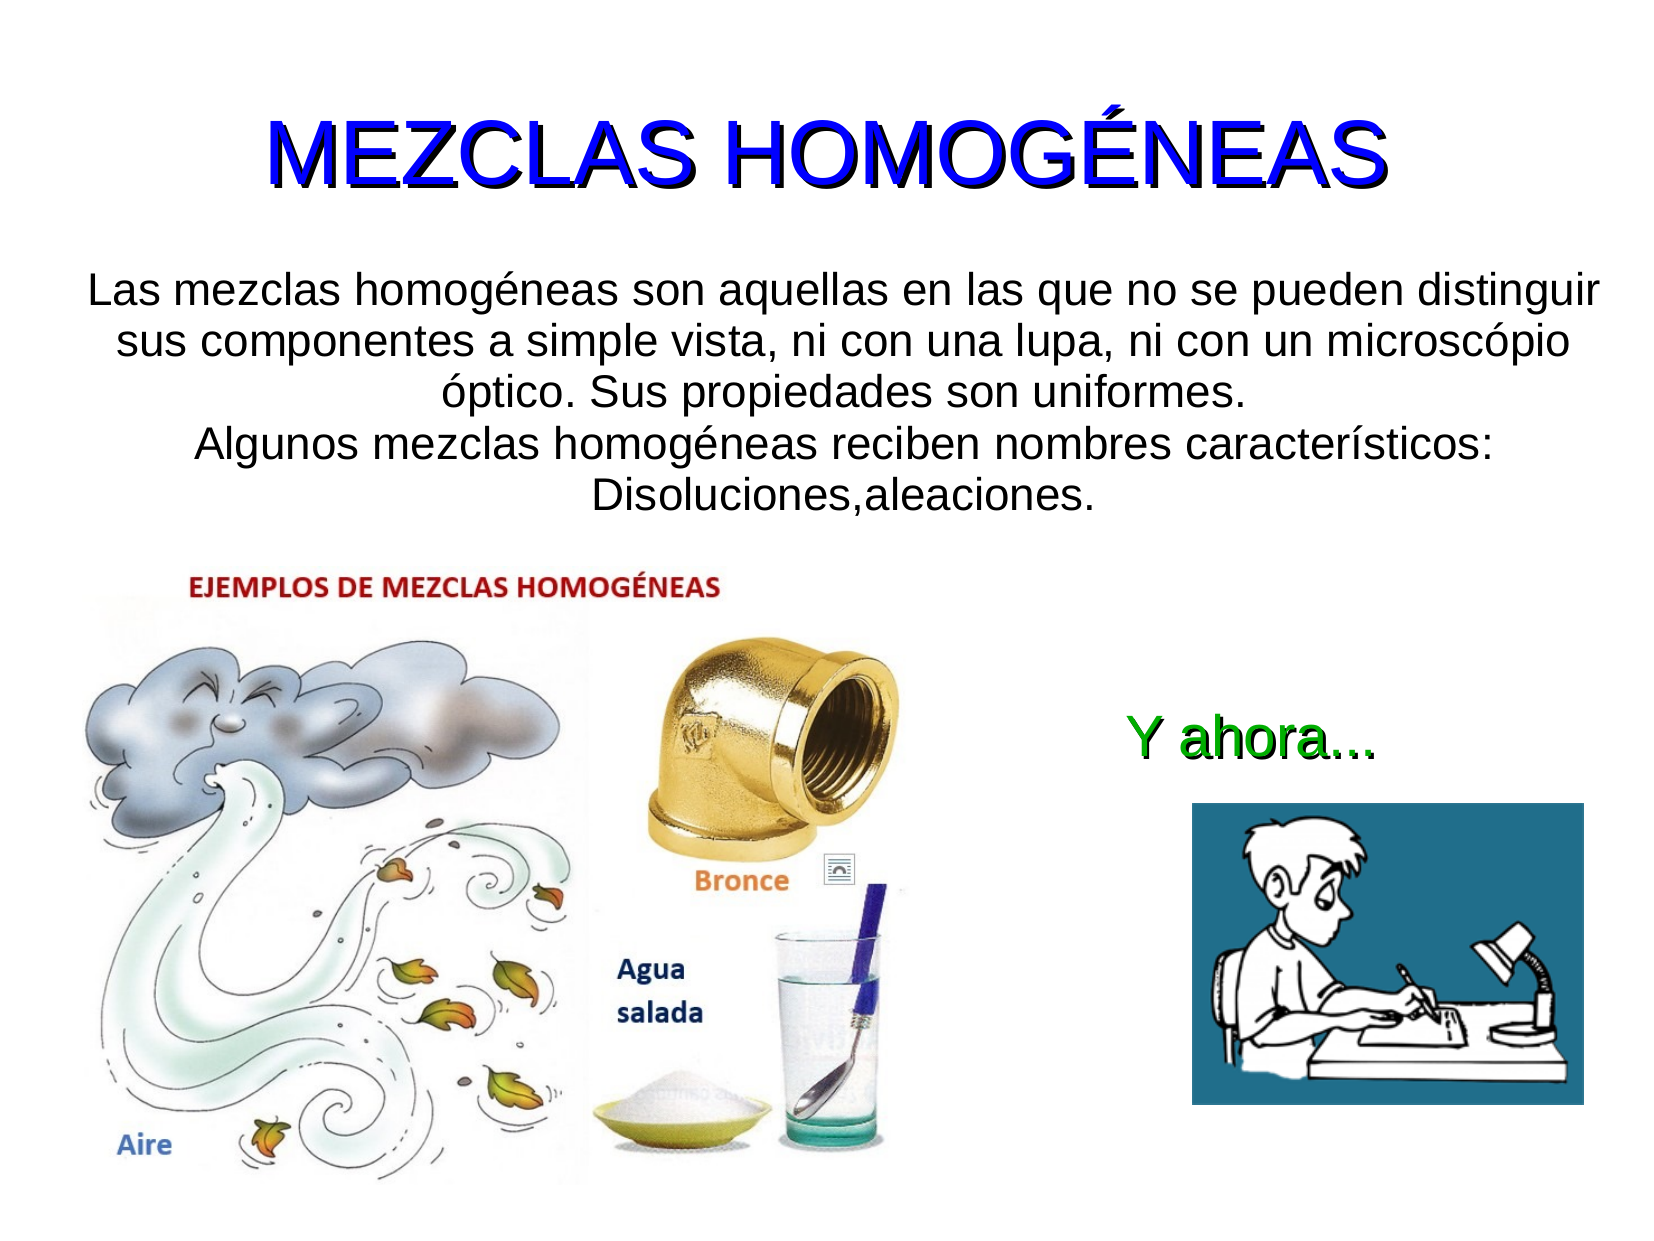

# MEZCLAS HOMOGÉNEAS
Las mezclas homogéneas son aquellas en las que no se pueden distinguir sus componentes a simple vista, ni con una lupa, ni con un microscópio óptico. Sus propiedades son uniformes.
Algunos mezclas homogéneas reciben nombres característicos: Disoluciones,aleaciones.
Y ahora...